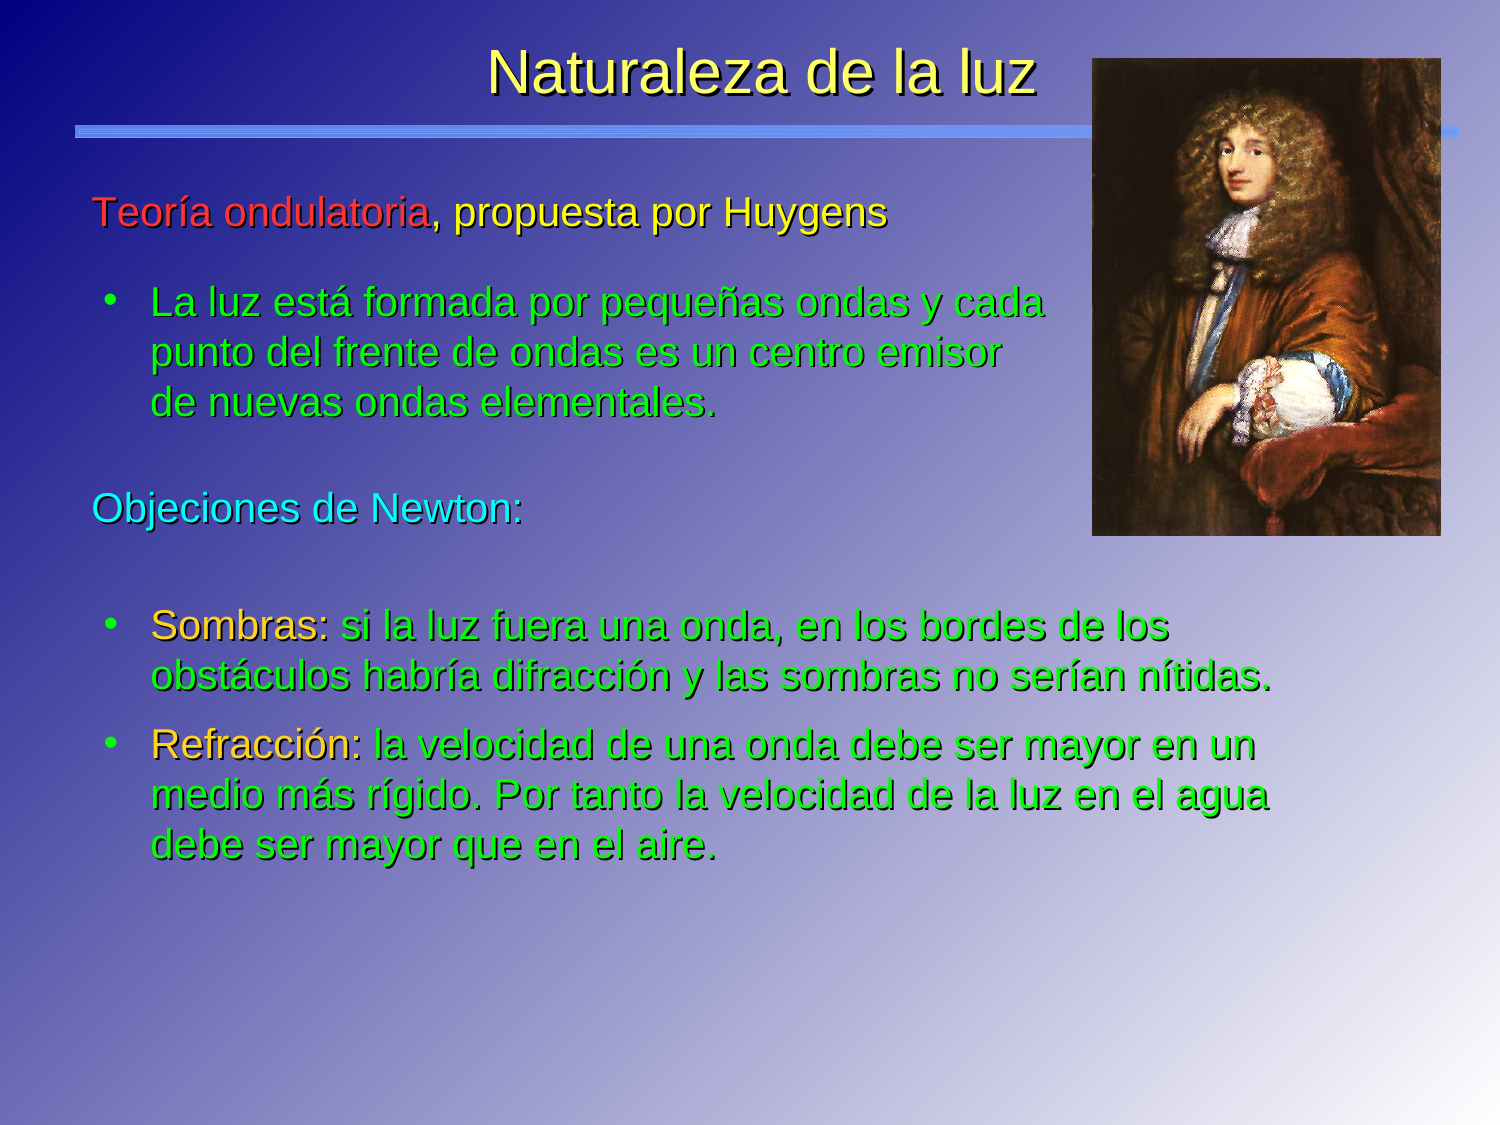

Naturaleza de la luz
Teoría ondulatoria, propuesta por Huygens
La luz está formada por pequeñas ondas y cada punto del frente de ondas es un centro emisor de nuevas ondas elementales.
Objeciones de Newton:
Sombras: si la luz fuera una onda, en los bordes de los obstáculos habría difracción y las sombras no serían nítidas.
Refracción: la velocidad de una onda debe ser mayor en un medio más rígido. Por tanto la velocidad de la luz en el agua debe ser mayor que en el aire.